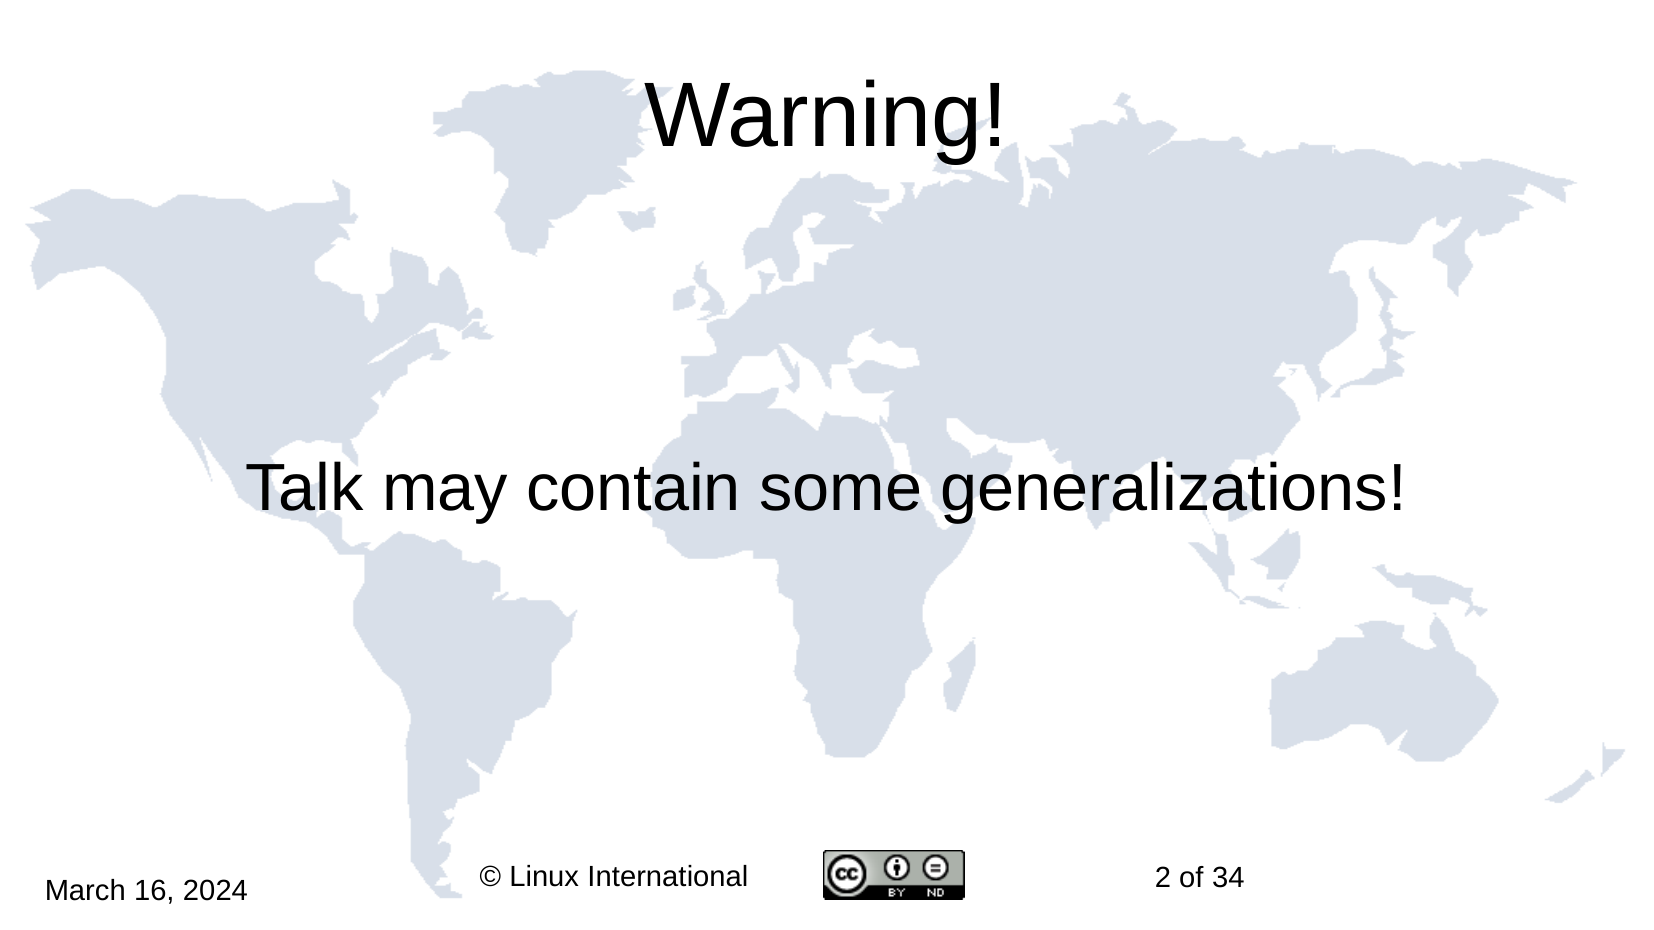

# Warning!
Talk may contain some generalizations!